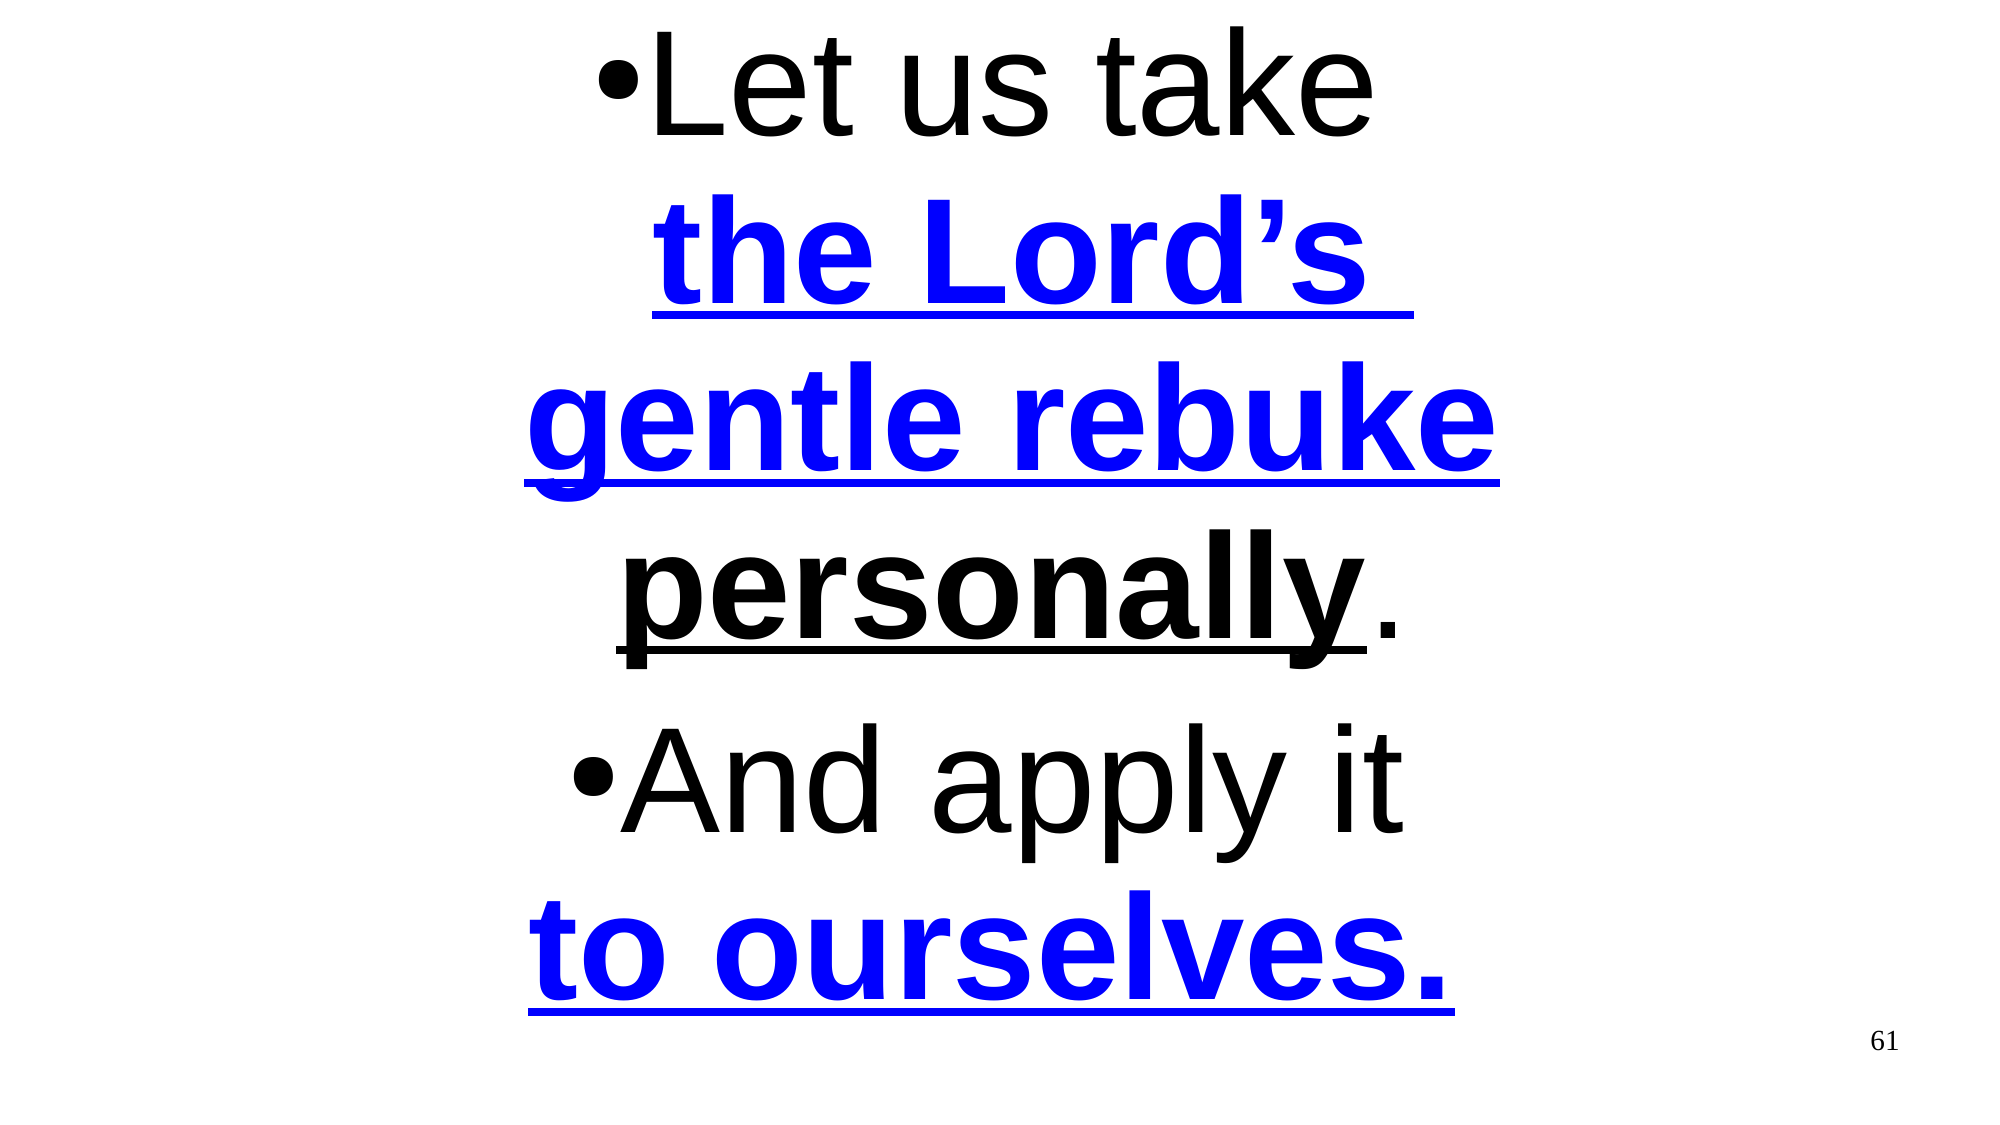

# Let us take the Lord’s gentle rebuke personally.
And apply it
to ourselves.
61